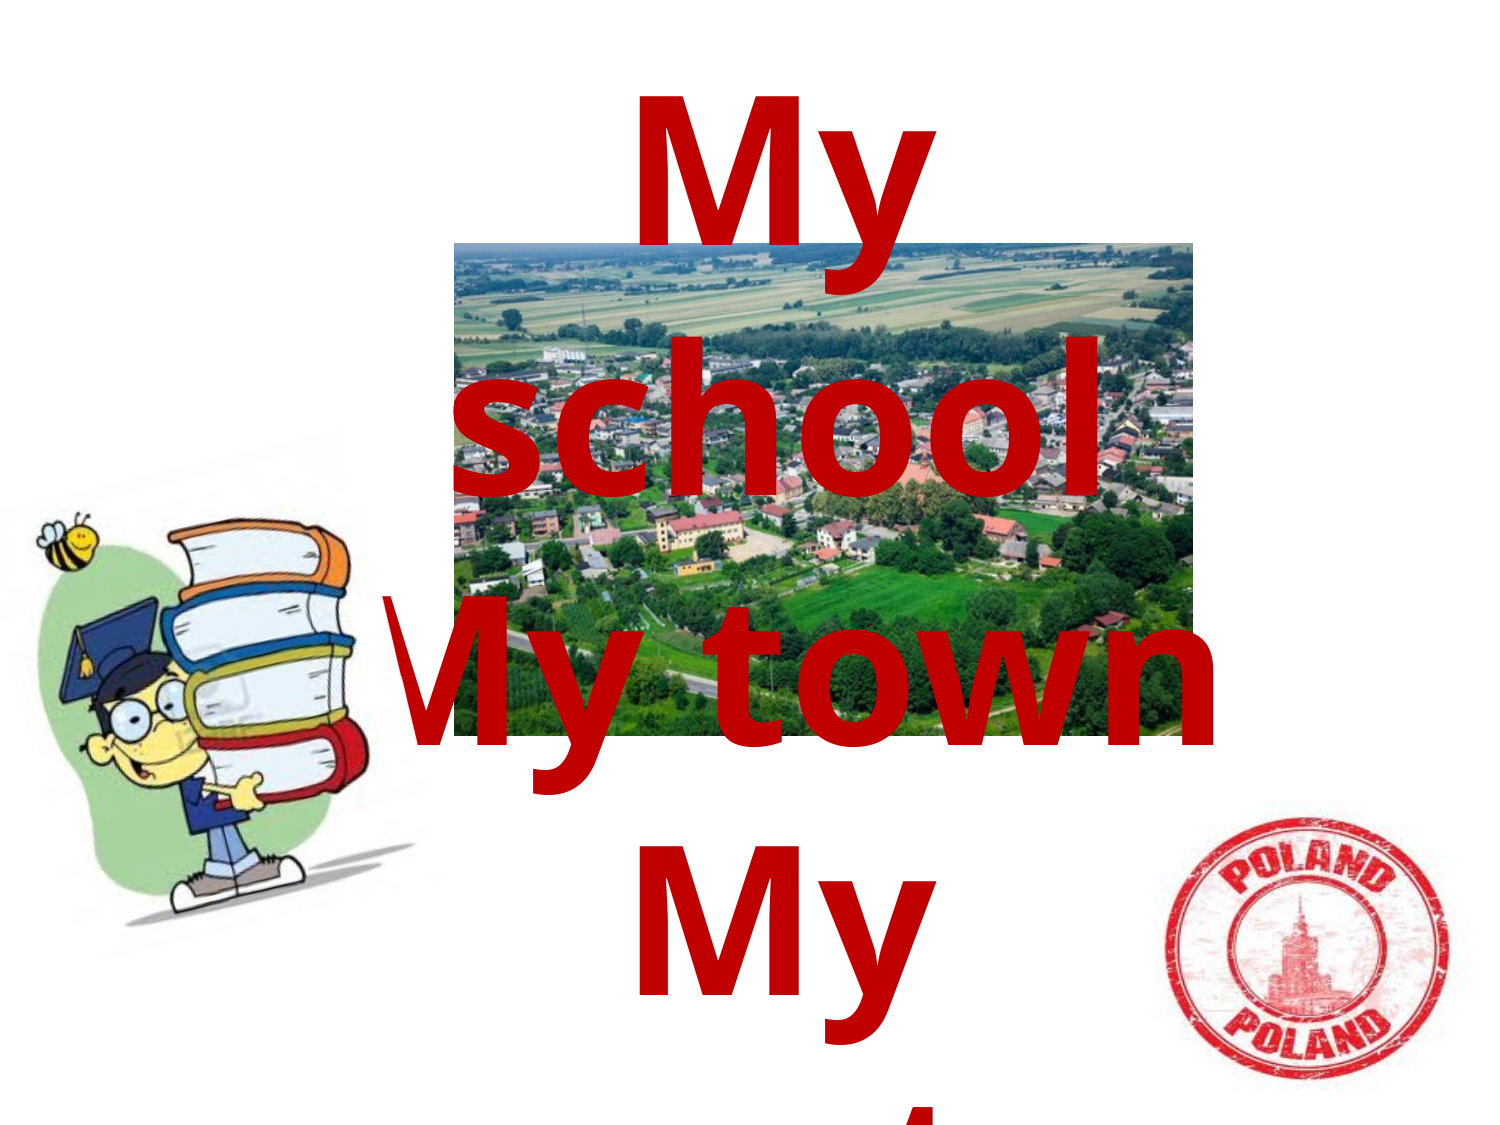

My school
My town
My country
By Dawid Korc, Year 6 a – Poland